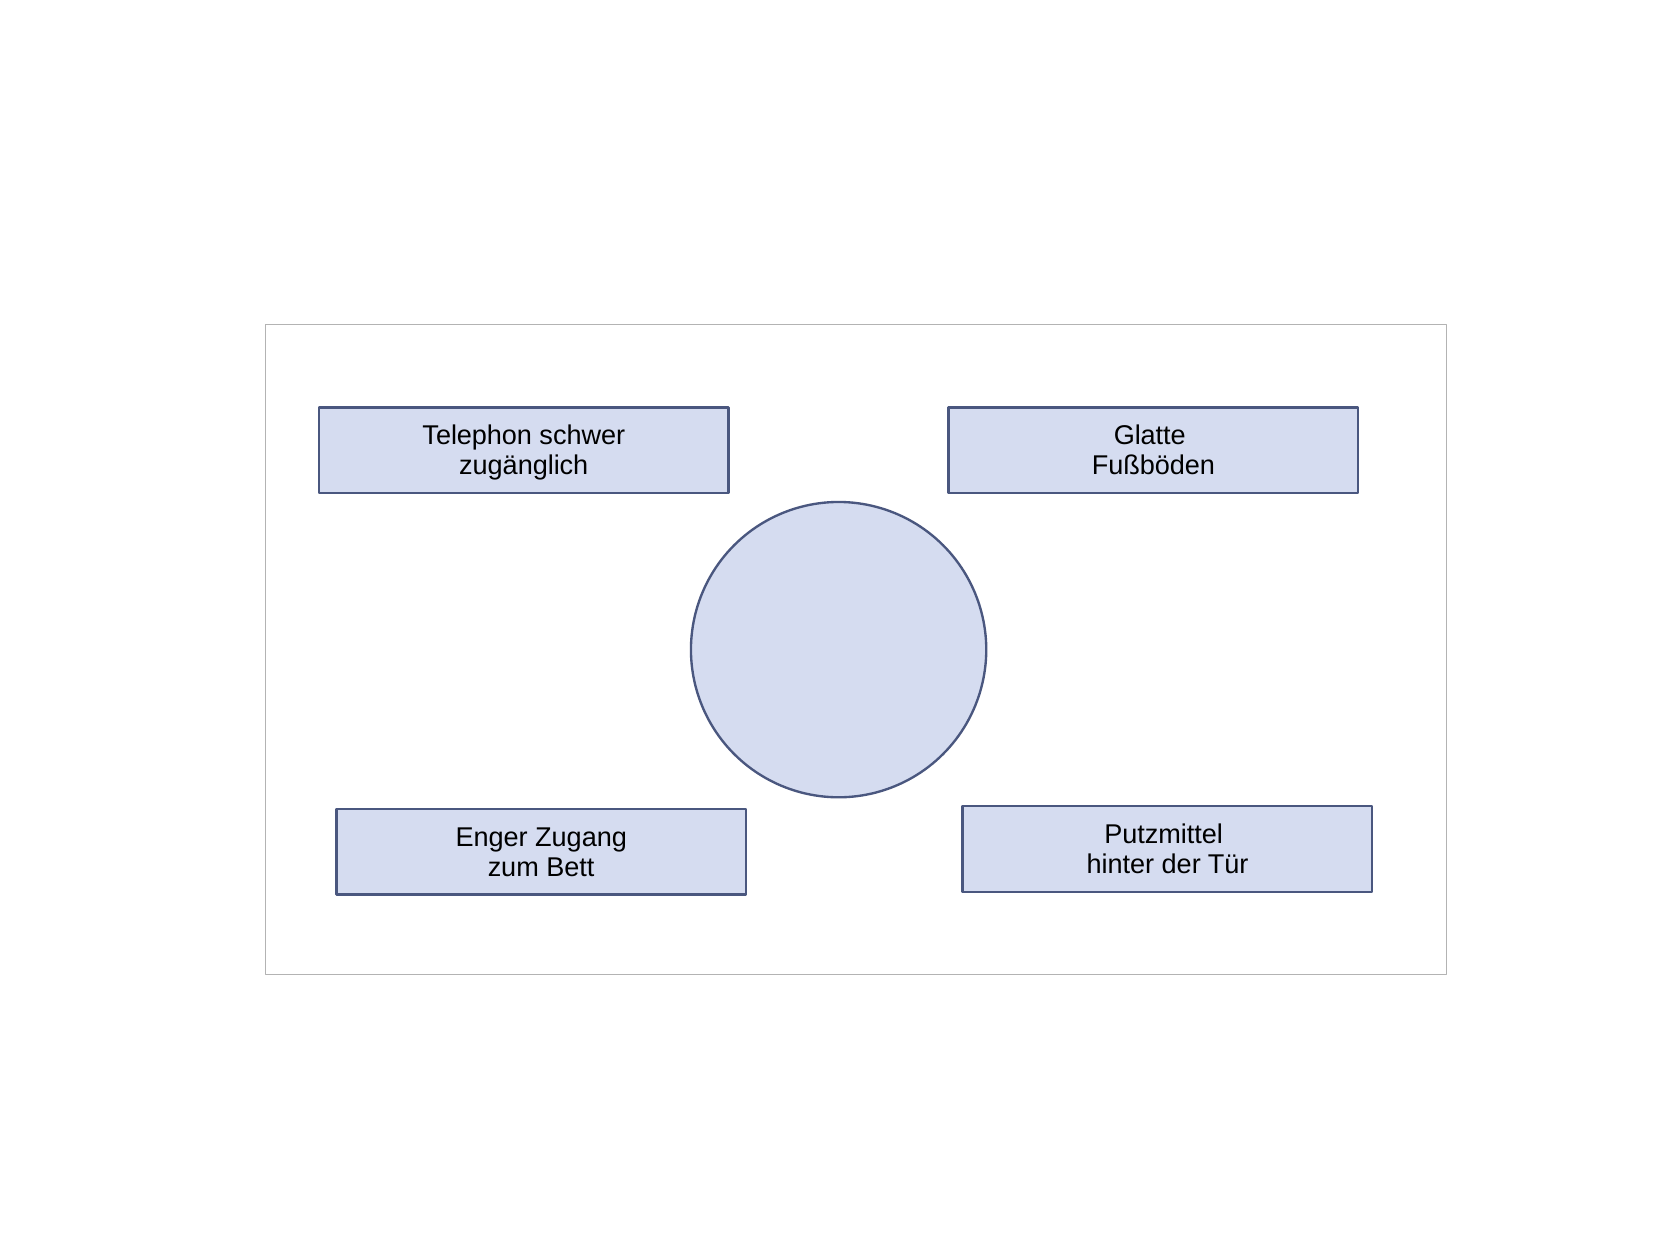

Telephon schwer
zugänglich
Glatte
Fußböden
Putzmittel
hinter der Tür
Enger Zugang
zum Bett